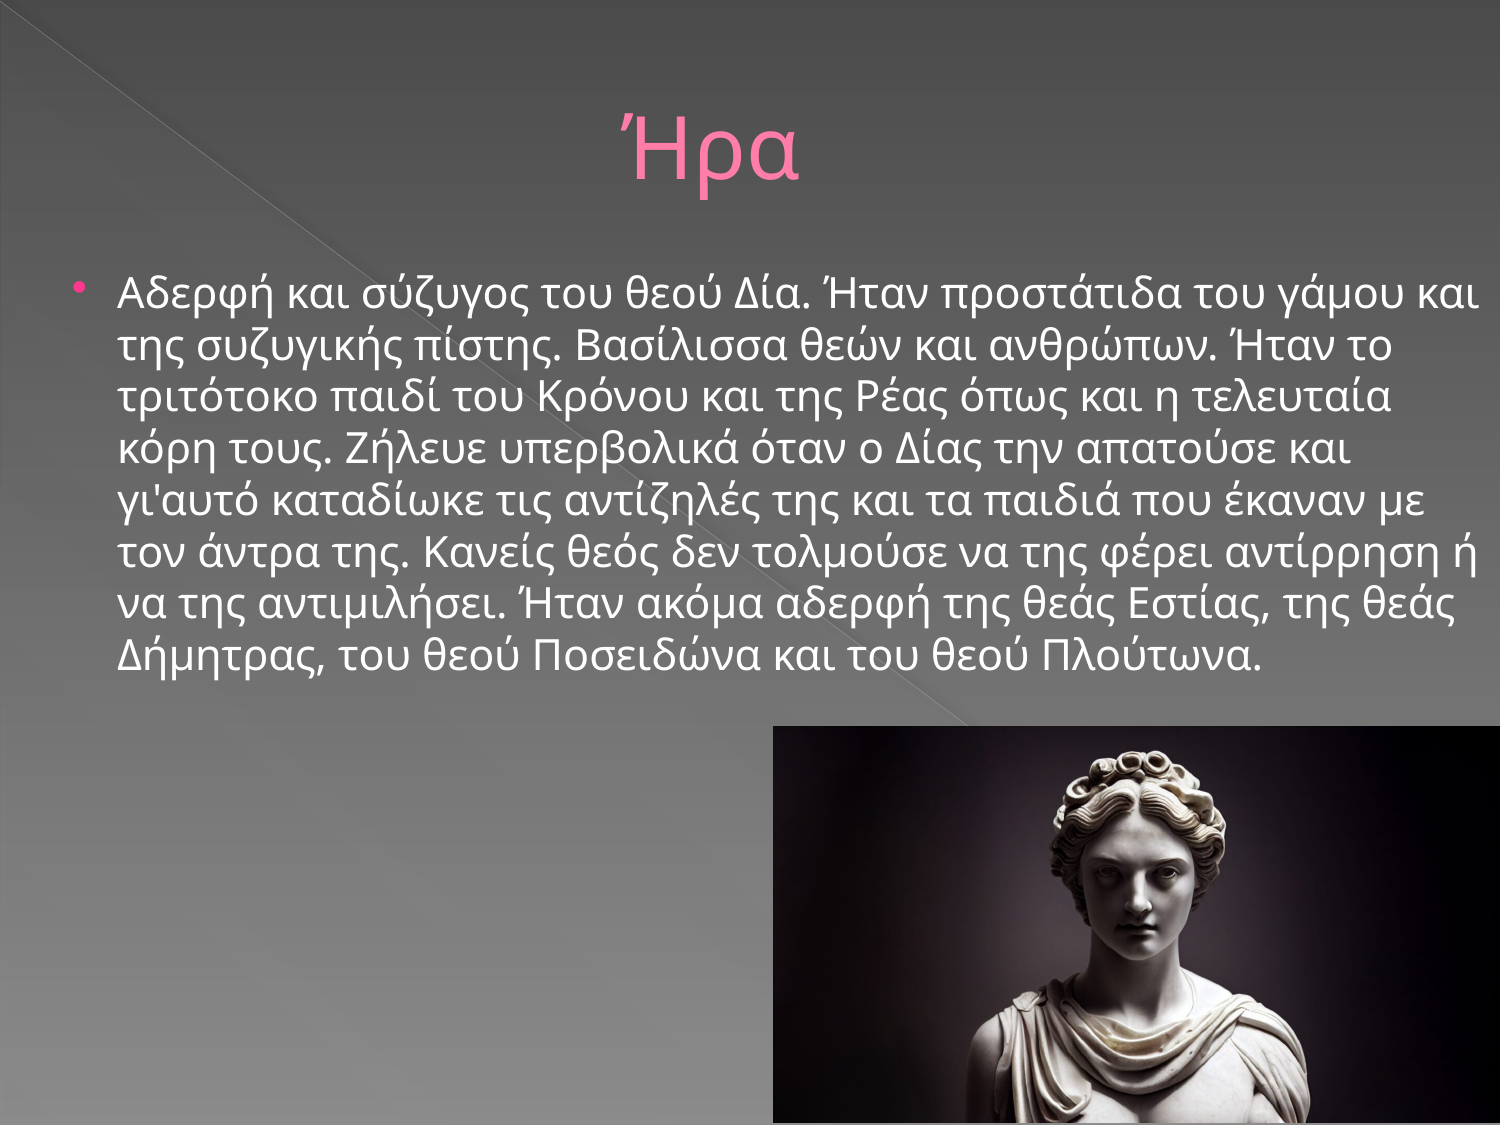

# Ήρα
Αδερφή και σύζυγος του θεού Δία. Ήταν προστάτιδα του γάμου και της συζυγικής πίστης. Βασίλισσα θεών και ανθρώπων. Ήταν το τριτότοκο παιδί του Κρόνου και της Ρέας όπως και η τελευταία κόρη τους. Ζήλευε υπερβολικά όταν ο Δίας την απατούσε και γι'αυτό καταδίωκε τις αντίζηλές της και τα παιδιά που έκαναν με τον άντρα της. Κανείς θεός δεν τολμούσε να της φέρει αντίρρηση ή να της αντιμιλήσει. Ήταν ακόμα αδερφή της θεάς Εστίας, της θεάς Δήμητρας, του θεού Ποσειδώνα και του θεού Πλούτωνα.